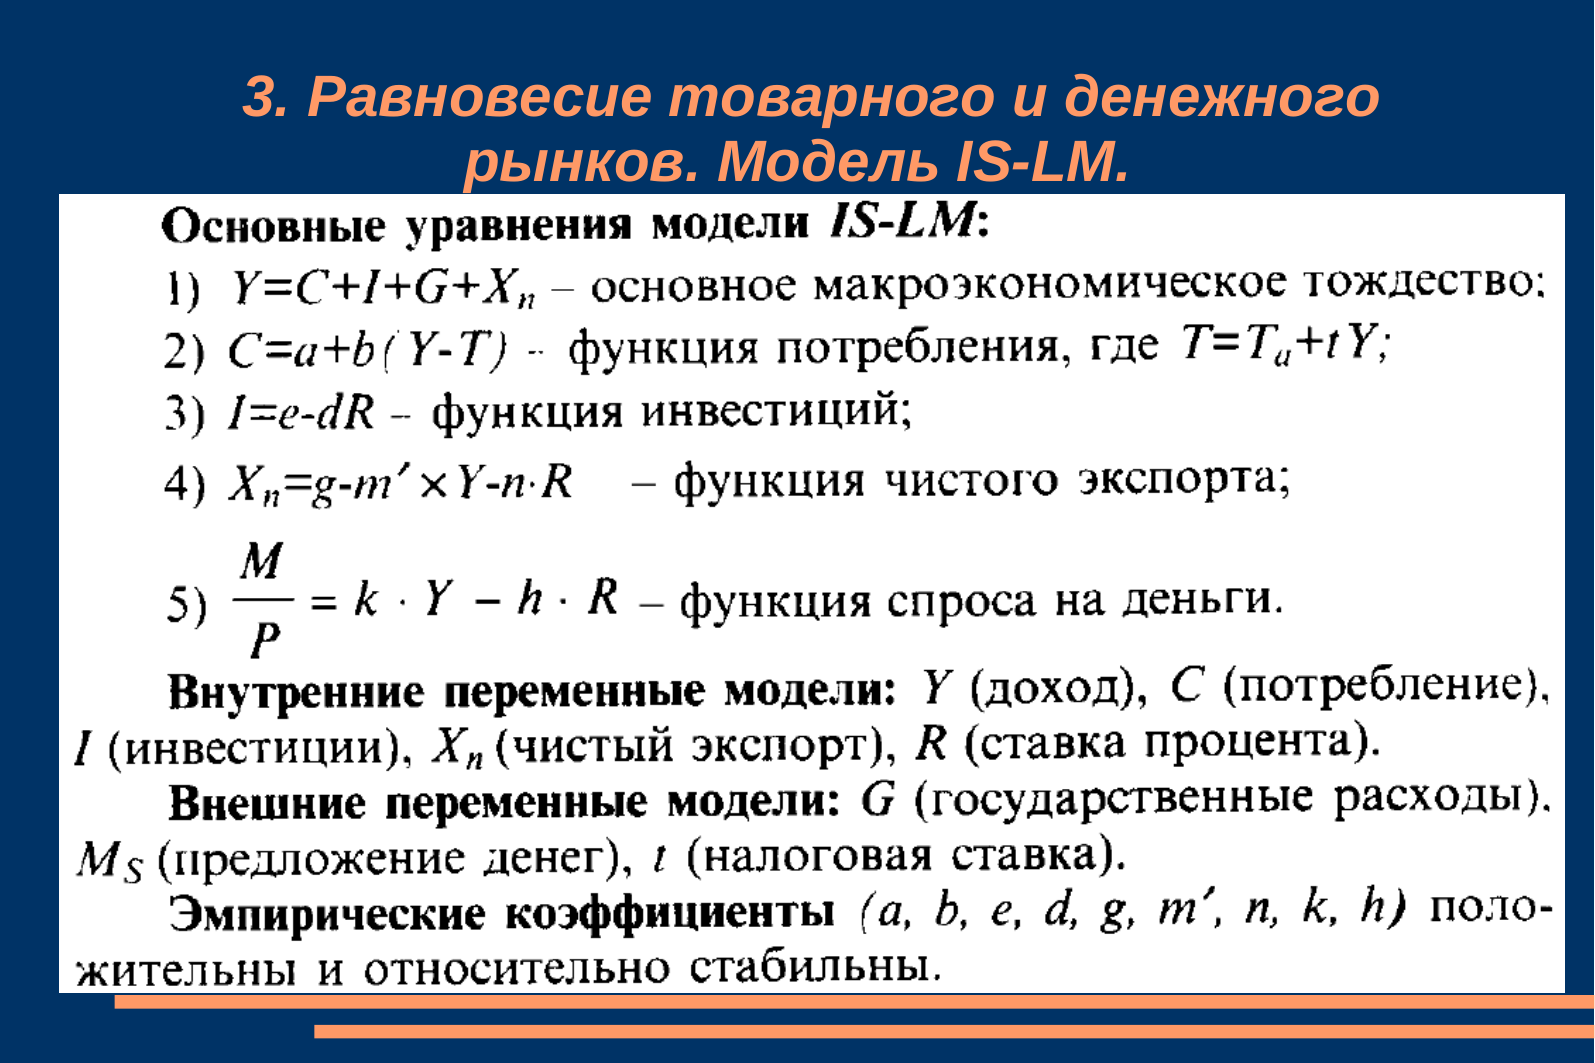

# 3. Равновесие товарного и денежного рынков. Модель IS-LM.